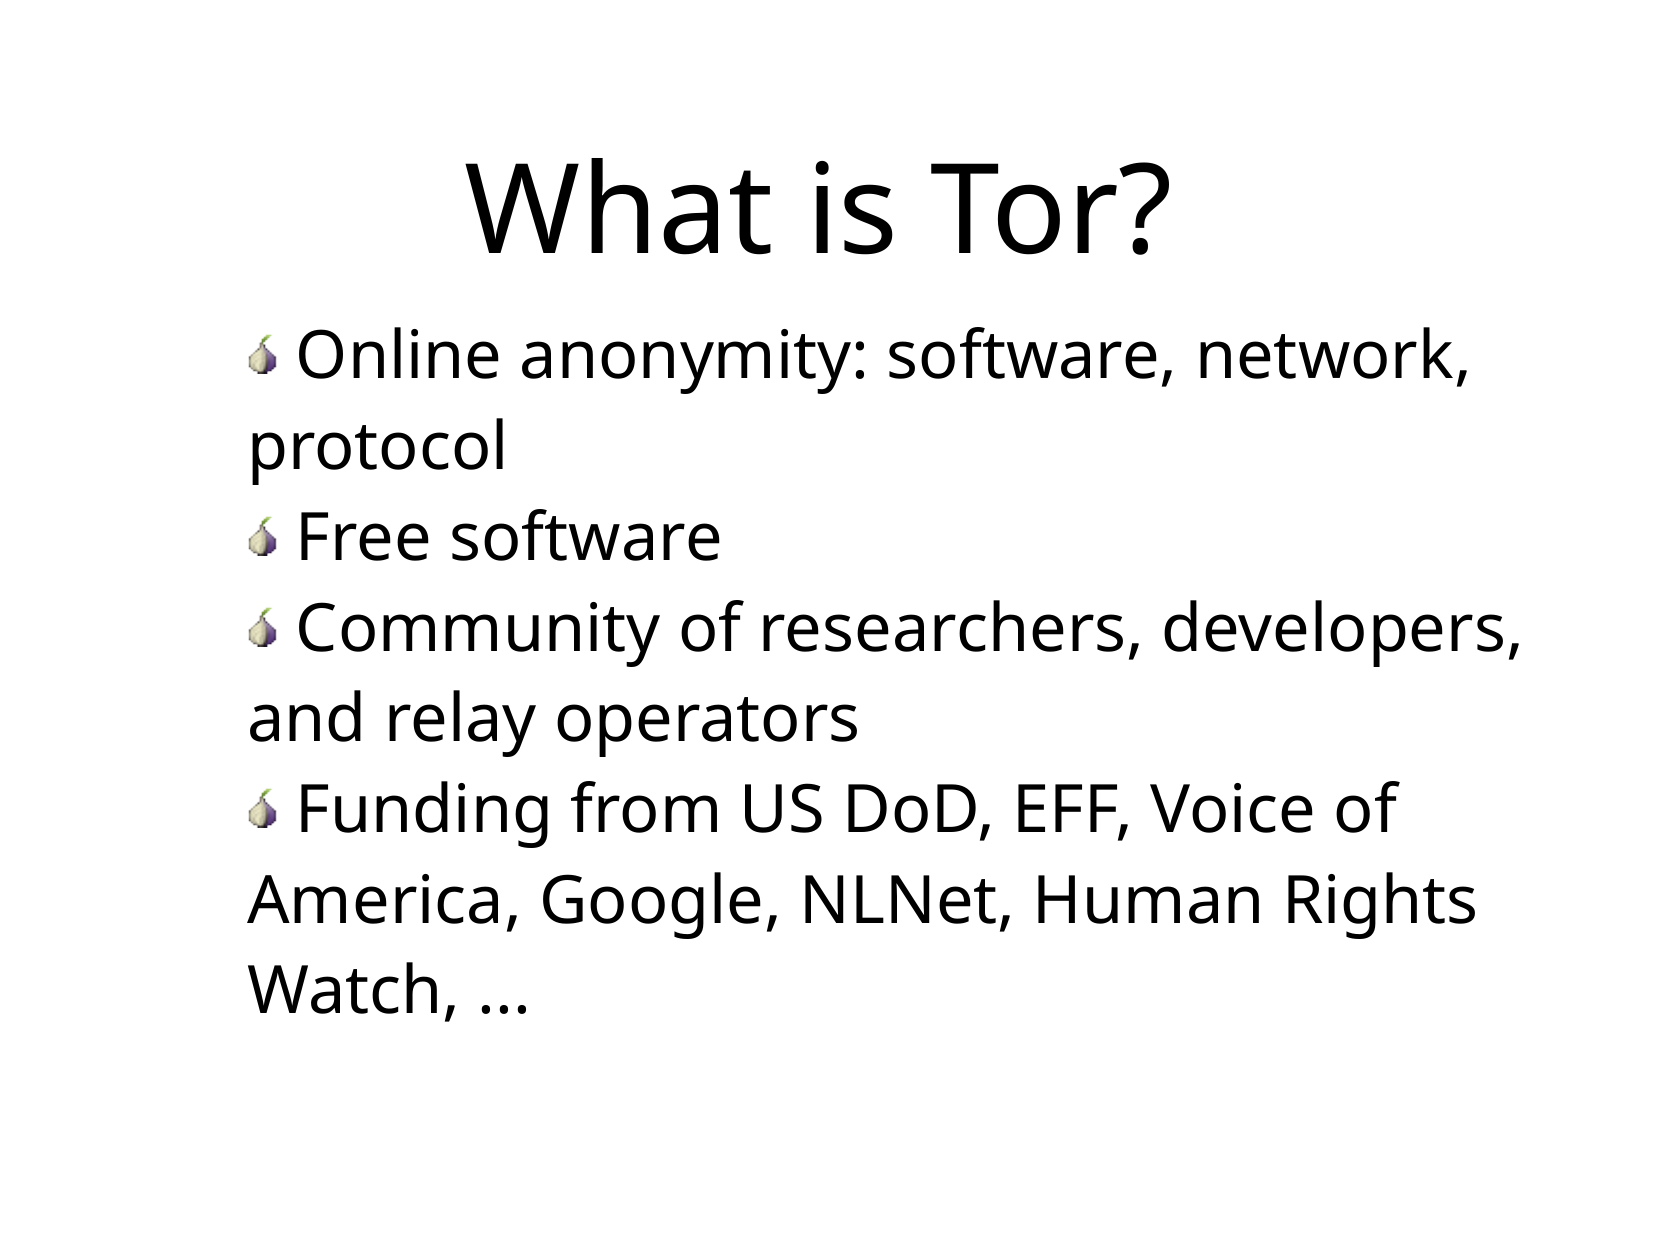

What is Tor?
 Online anonymity: software, network,
protocol
 Free software
 Community of researchers, developers,
and relay operators
 Funding from US DoD, EFF, Voice of
America, Google, NLNet, Human Rights
Watch, ...